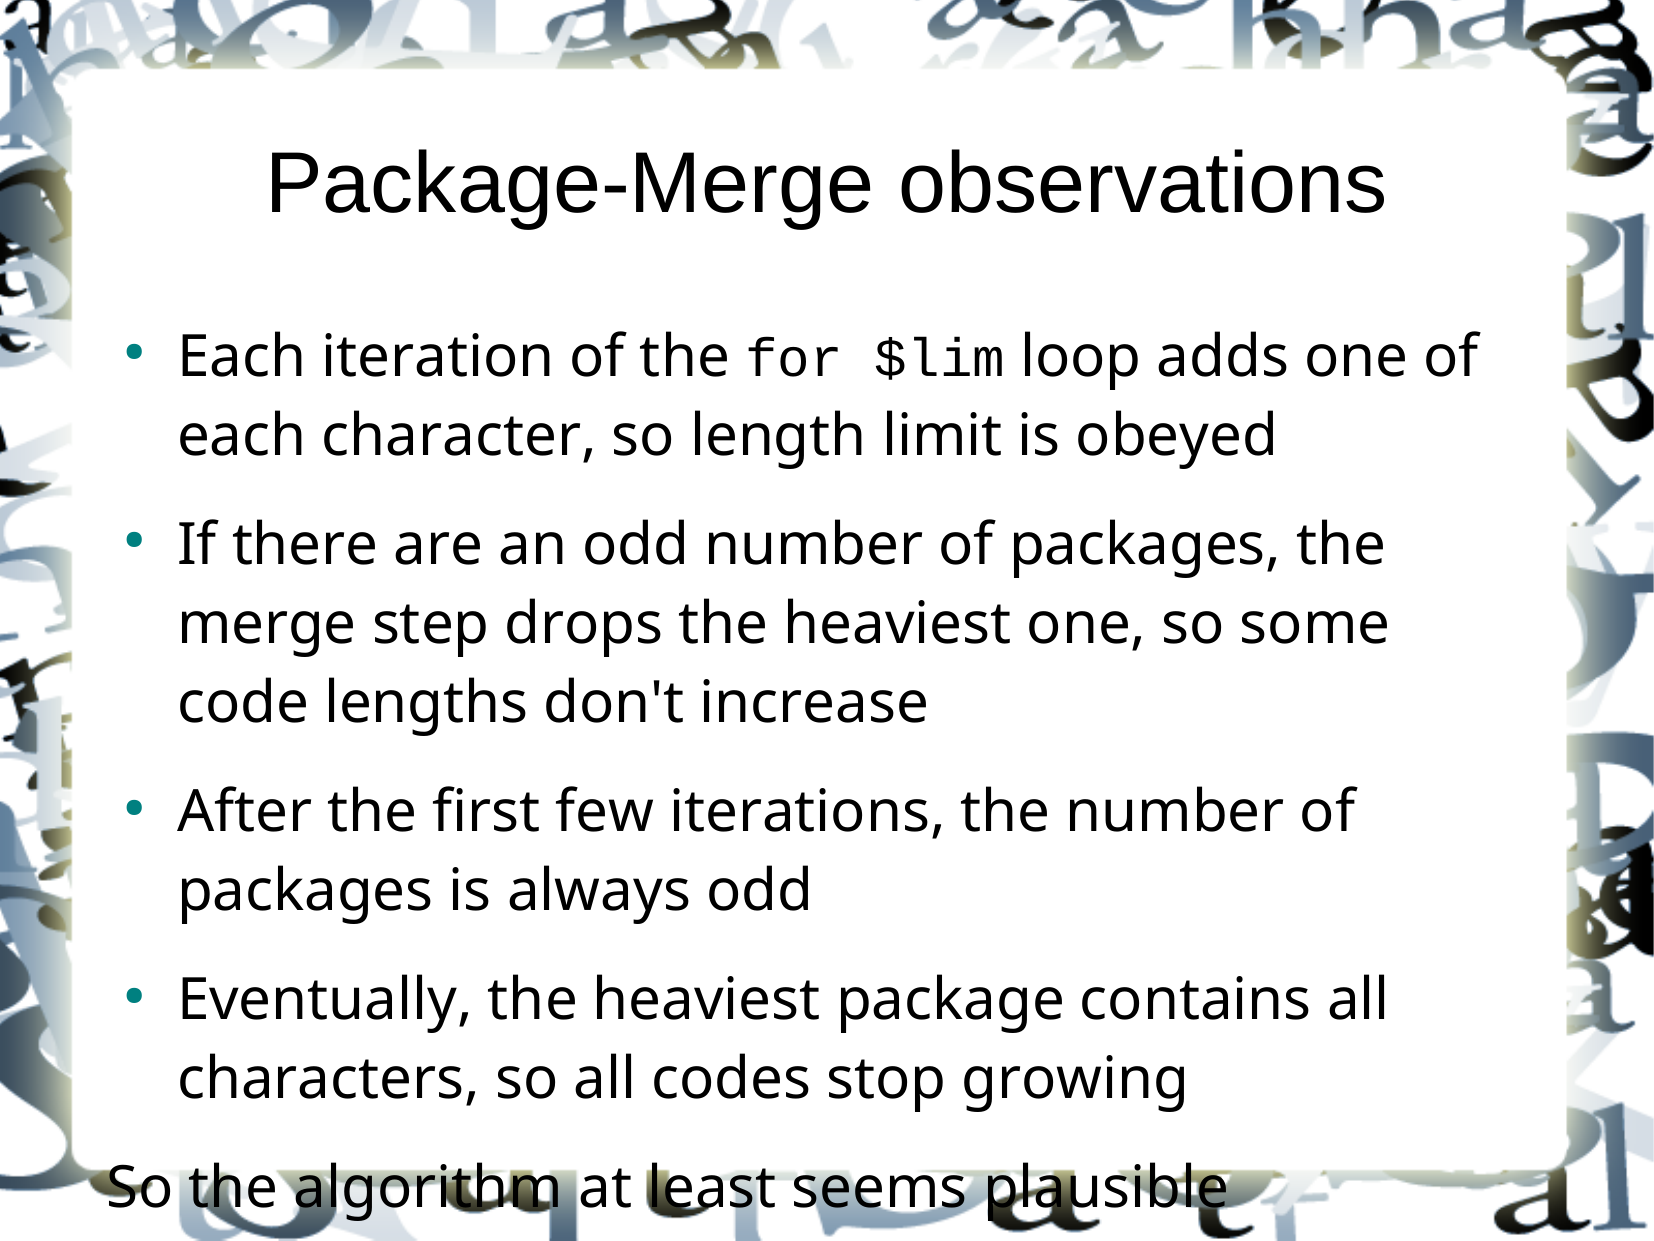

# Package-Merge observations
Each iteration of the for $lim loop adds one of each character, so length limit is obeyed
If there are an odd number of packages, the merge step drops the heaviest one, so some code lengths don't increase
After the first few iterations, the number of packages is always odd
Eventually, the heaviest package contains all characters, so all codes stop growing
So the algorithm at least seems plausible